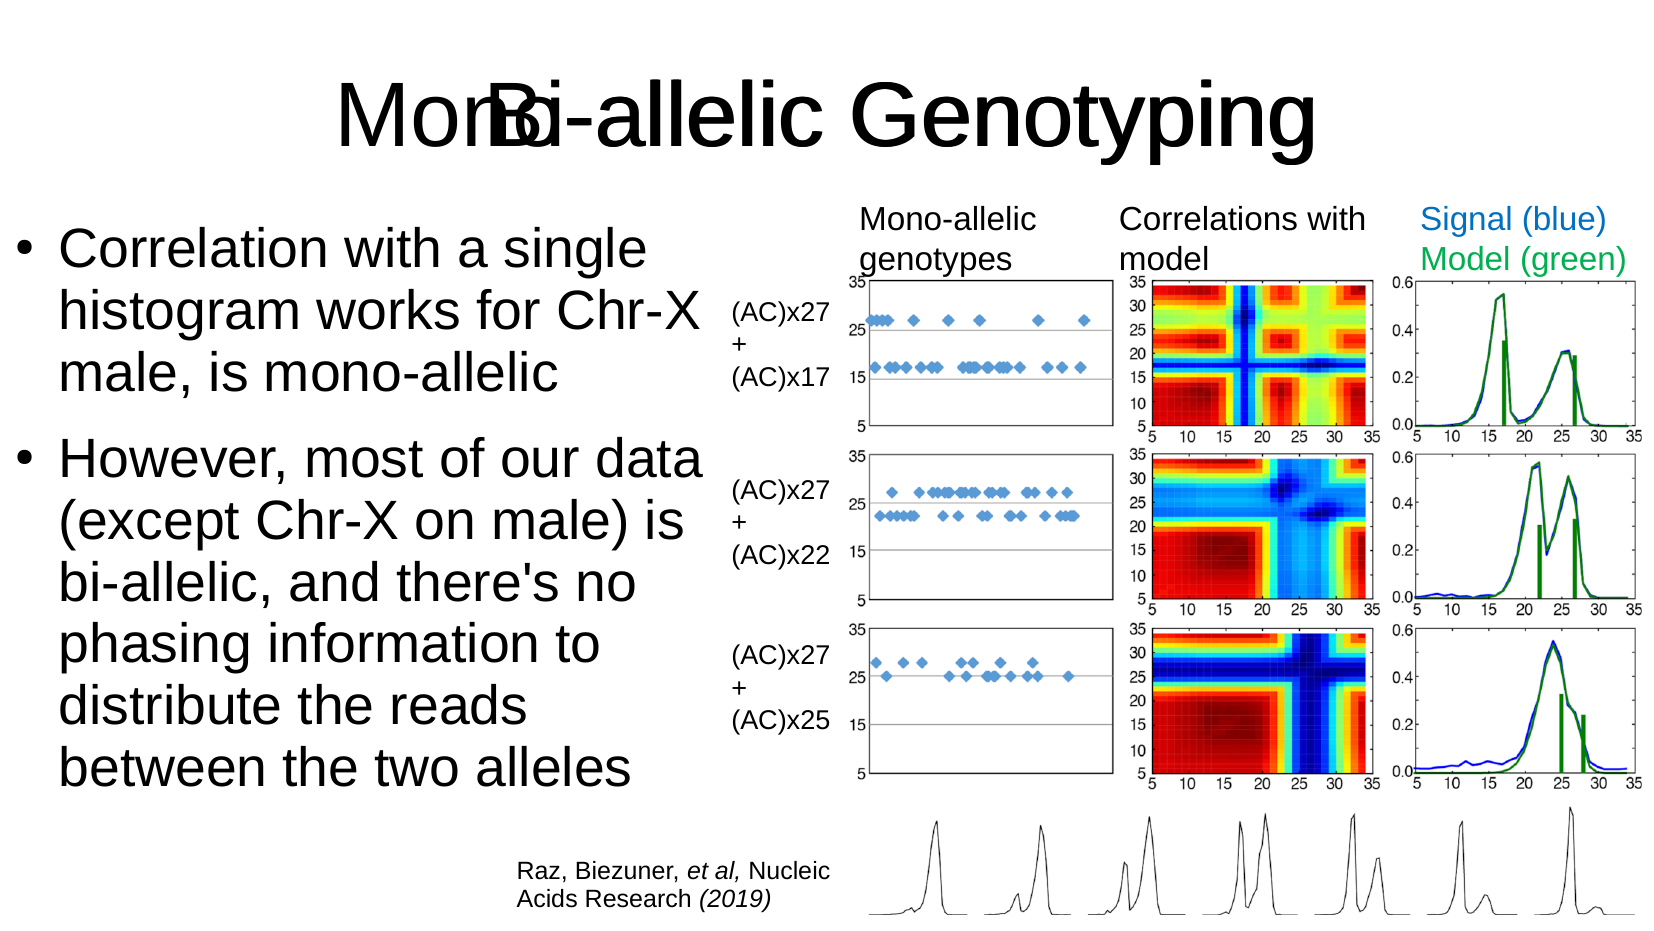

# Mono-allelic Genotyping
 Bi-allelic Genotyping
Mono-allelic
genotypes
Correlations with model
Signal (blue)
Model (green)
Correlation with a single histogram works for Chr‑X male, is mono-allelic
However, most of our data (except Chr-X on male) is bi-allelic, and there's no phasing information to distribute the reads between the two alleles
(AC)x27
+
(AC)x17
(AC)x27
+
(AC)x22
(AC)x27
+
(AC)x25
Raz, Biezuner, et al, Nucleic Acids Research (2019)